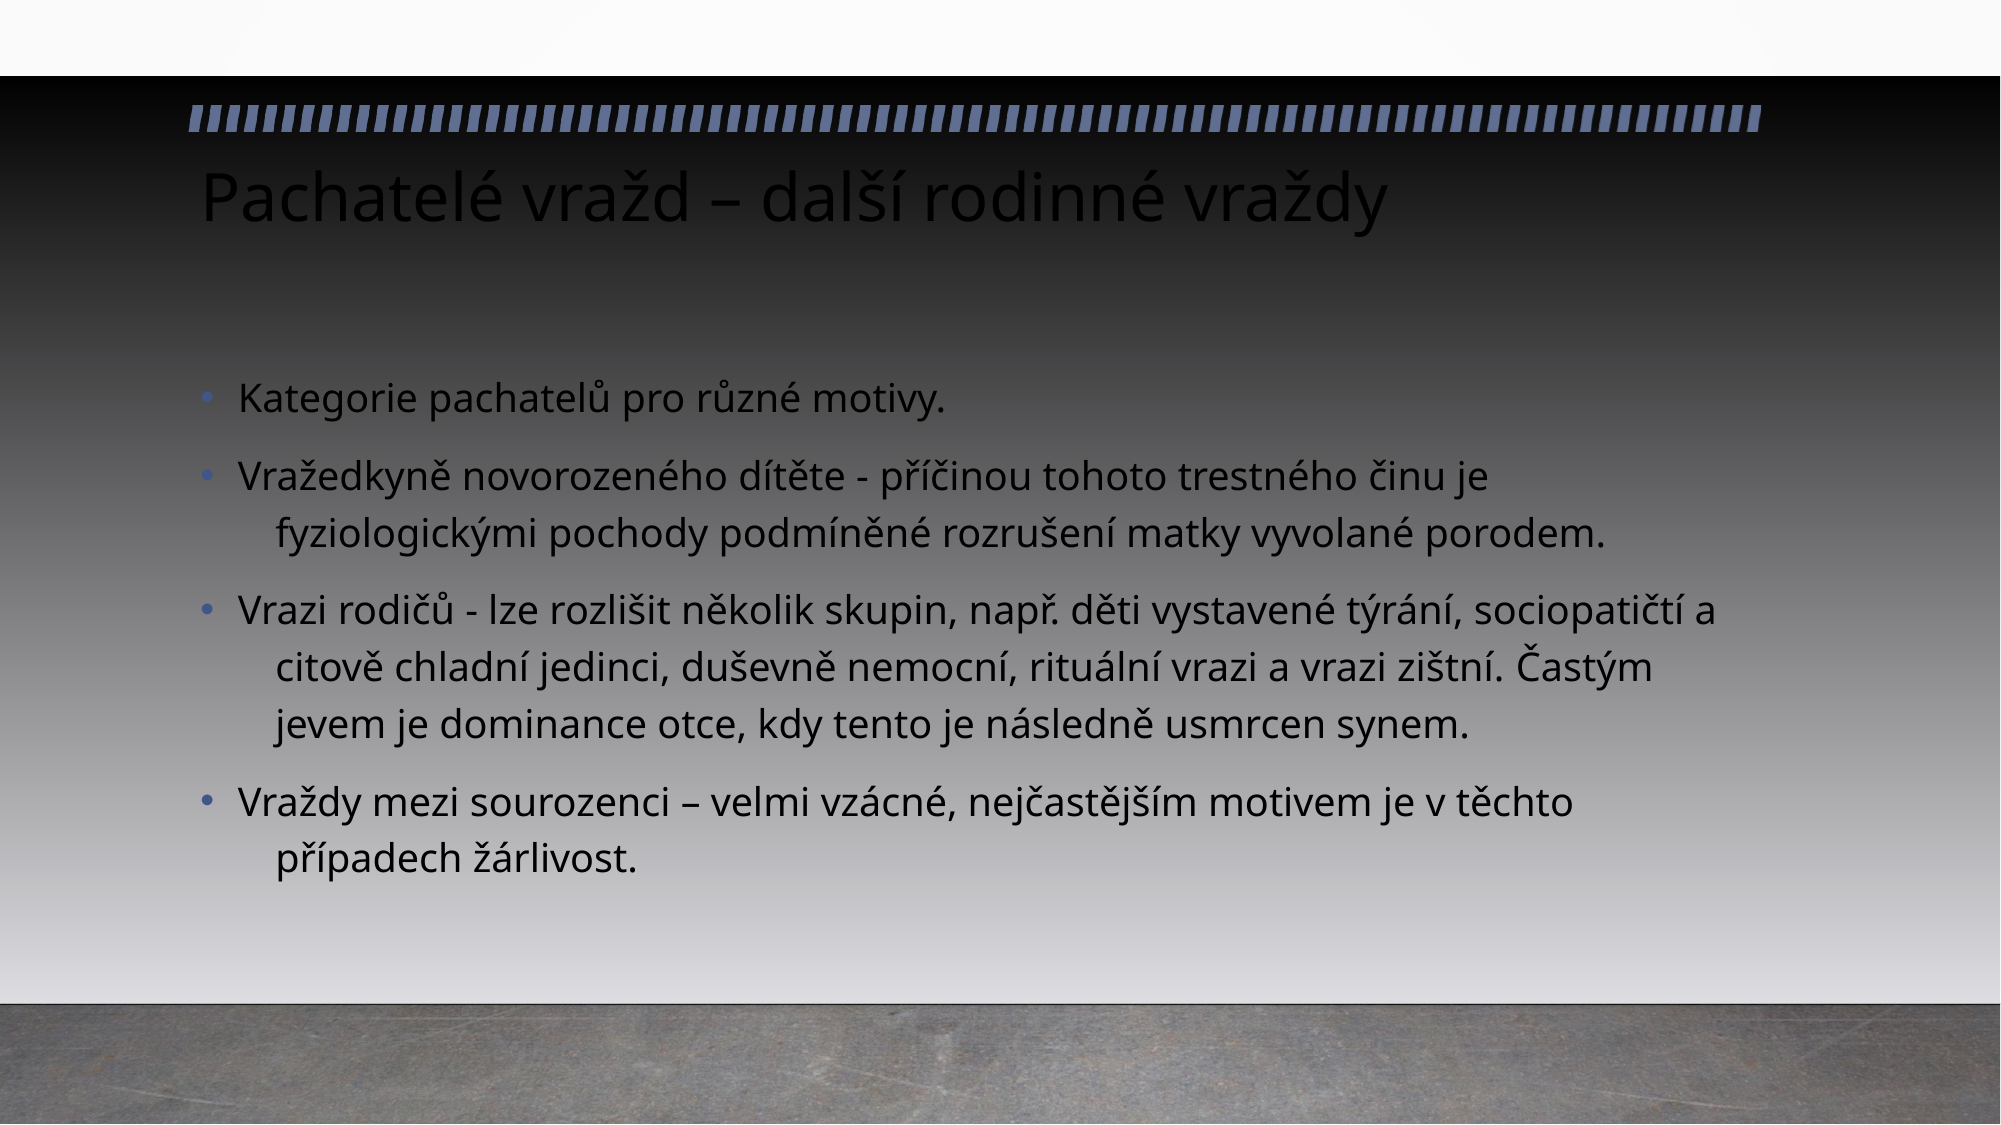

# Pachatelé vražd – další rodinné vraždy
Kategorie pachatelů pro různé motivy.
Vražedkyně novorozeného dítěte - příčinou tohoto trestného činu je fyziologickými pochody podmíněné rozrušení matky vyvolané porodem.
Vrazi rodičů - lze rozlišit několik skupin, např. děti vystavené týrání, sociopatičtí a citově chladní jedinci, duševně nemocní, rituální vrazi a vrazi zištní. Častým jevem je dominance otce, kdy tento je následně usmrcen synem.
Vraždy mezi sourozenci – velmi vzácné, nejčastějším motivem je v těchto případech žárlivost.